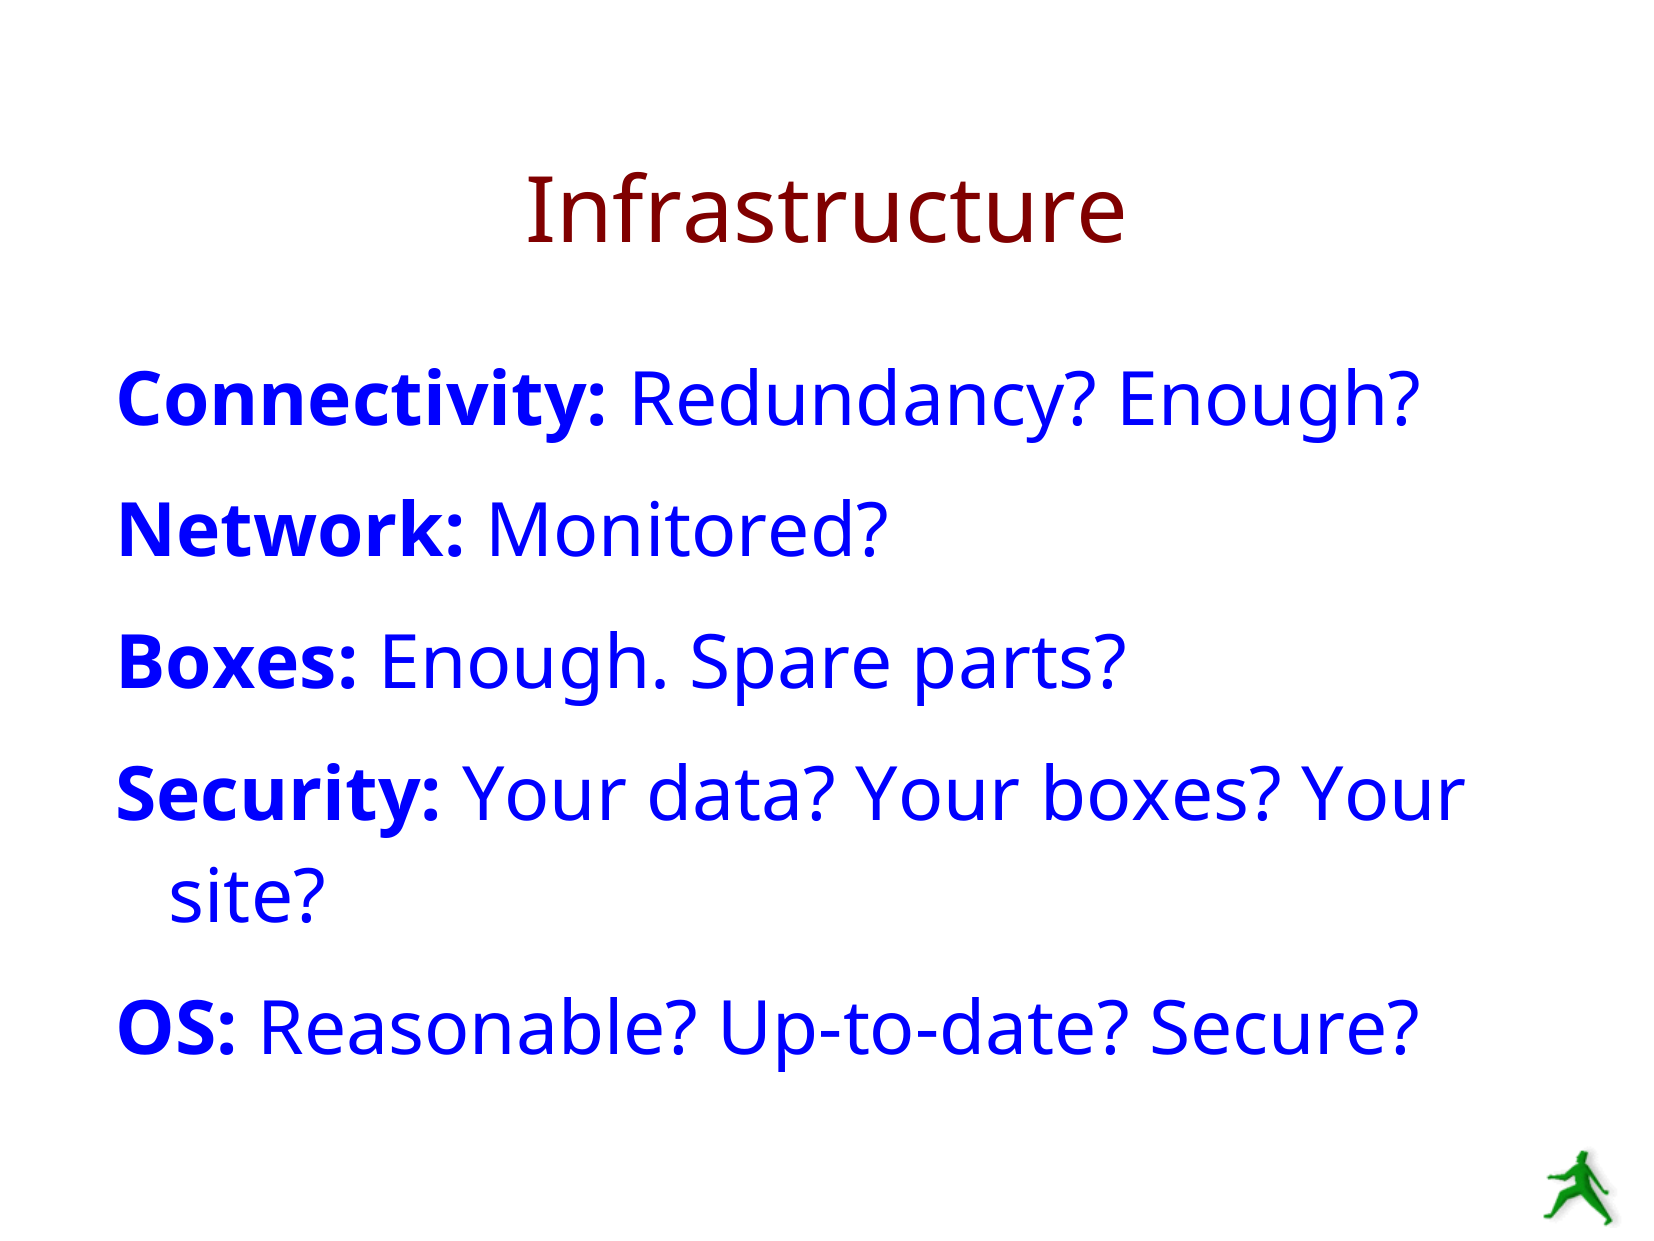

# Infrastructure
Connectivity: Redundancy? Enough?
Network: Monitored?
Boxes: Enough. Spare parts?
Security: Your data? Your boxes? Your site?
OS: Reasonable? Up-to-date? Secure?